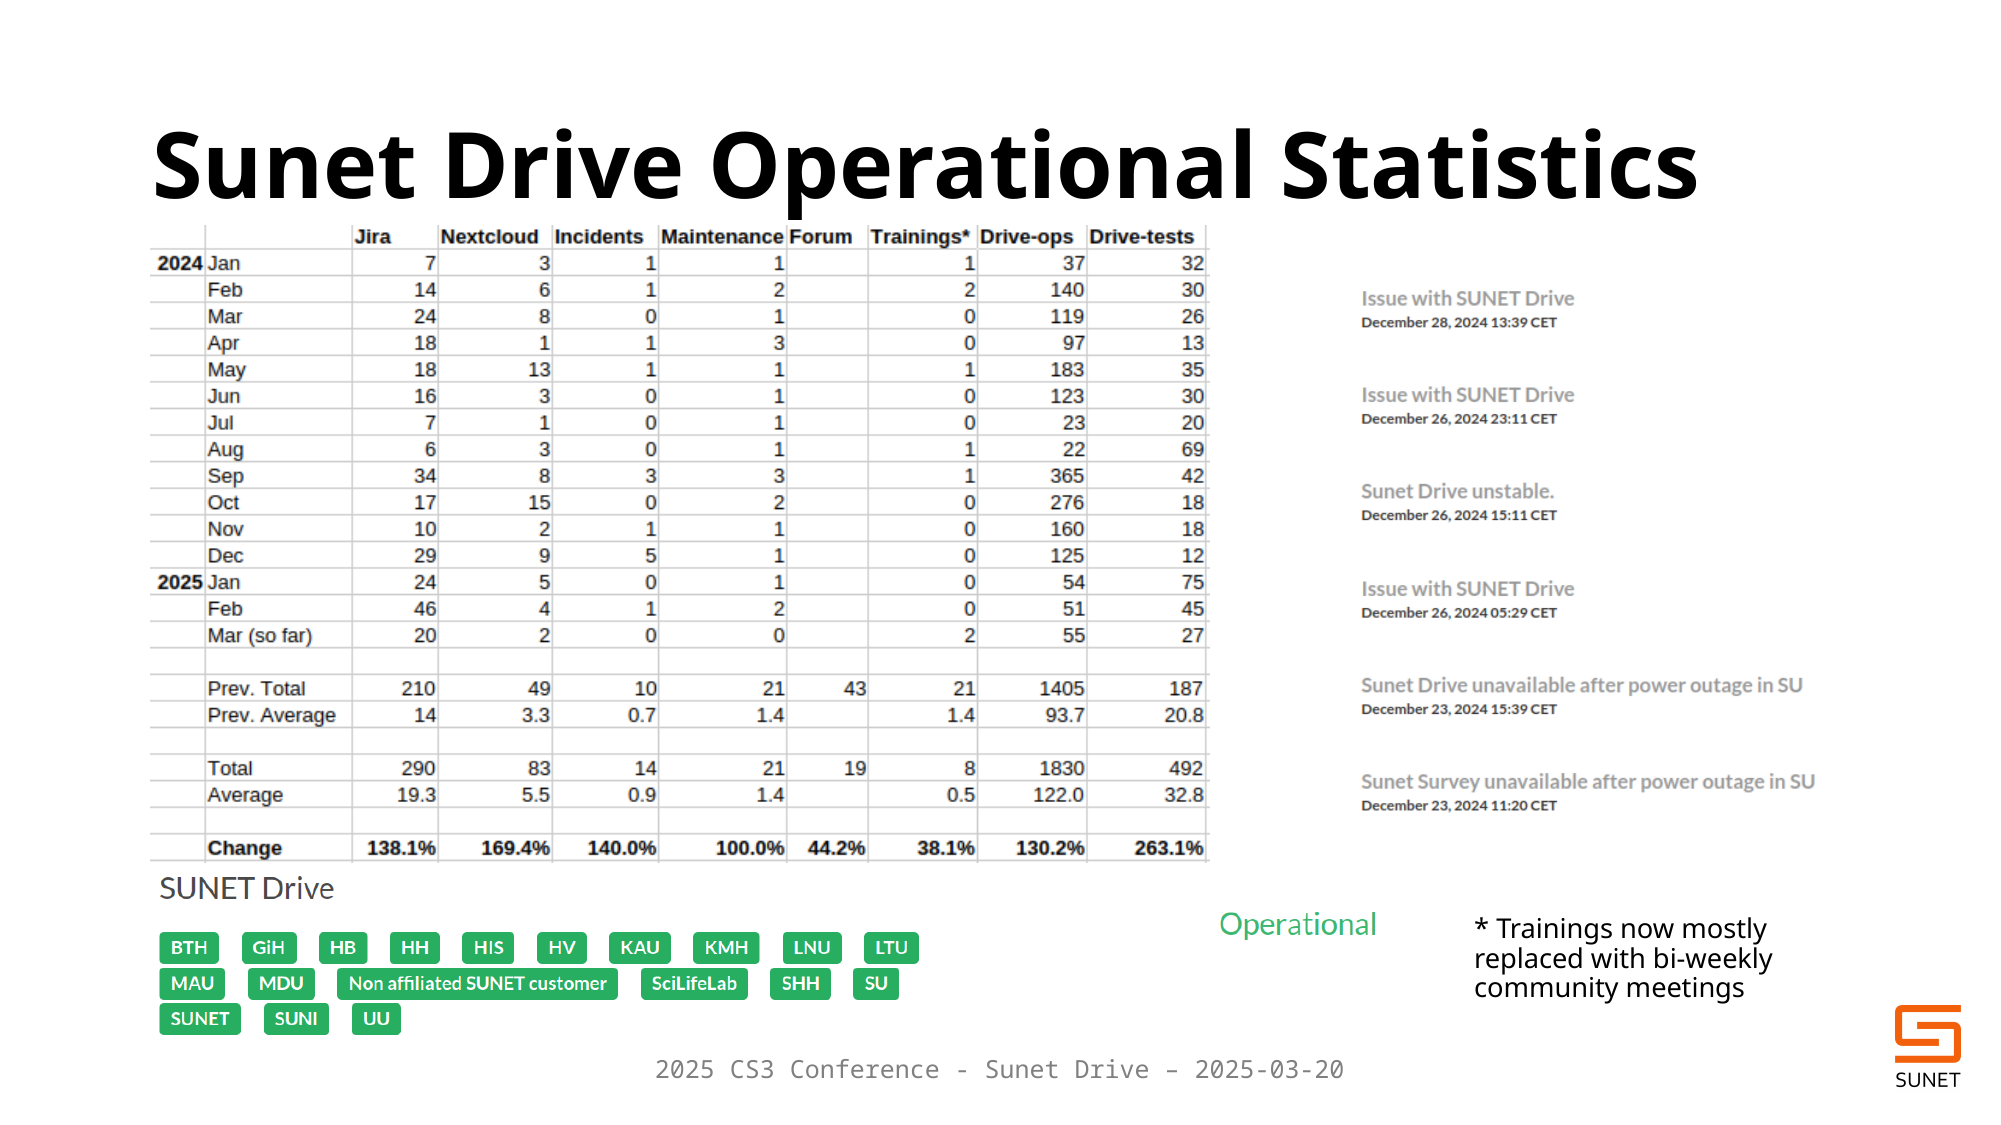

Sunet Drive Operational Statistics
* Trainings now mostly replaced with bi-weekly community meetings
# 2025 CS3 Conference - Sunet Drive – 2025-03-20